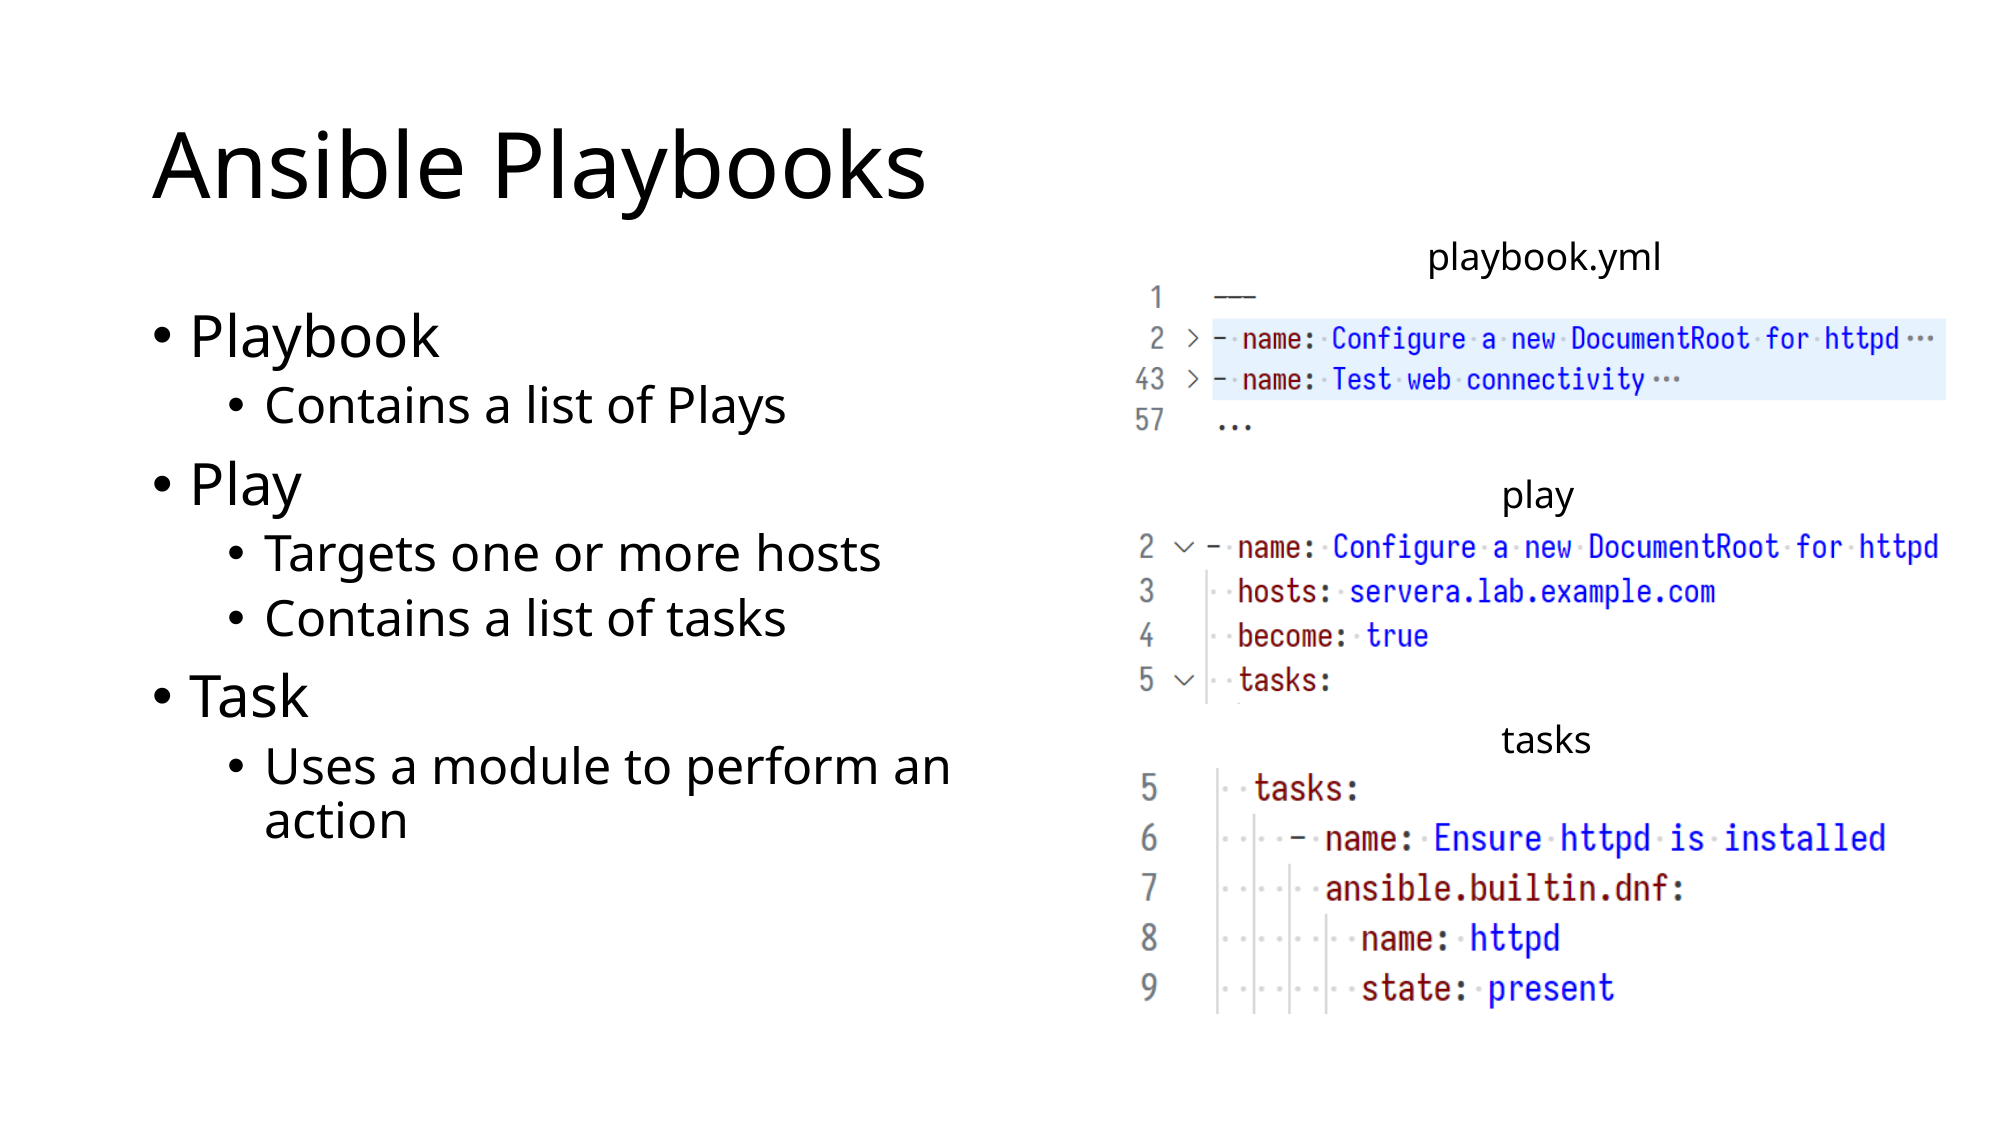

# Ansible Playbooks
playbook.yml
Playbook
Contains a list of Plays
Play
Targets one or more hosts
Contains a list of tasks
Task
Uses a module to perform an action
play
tasks